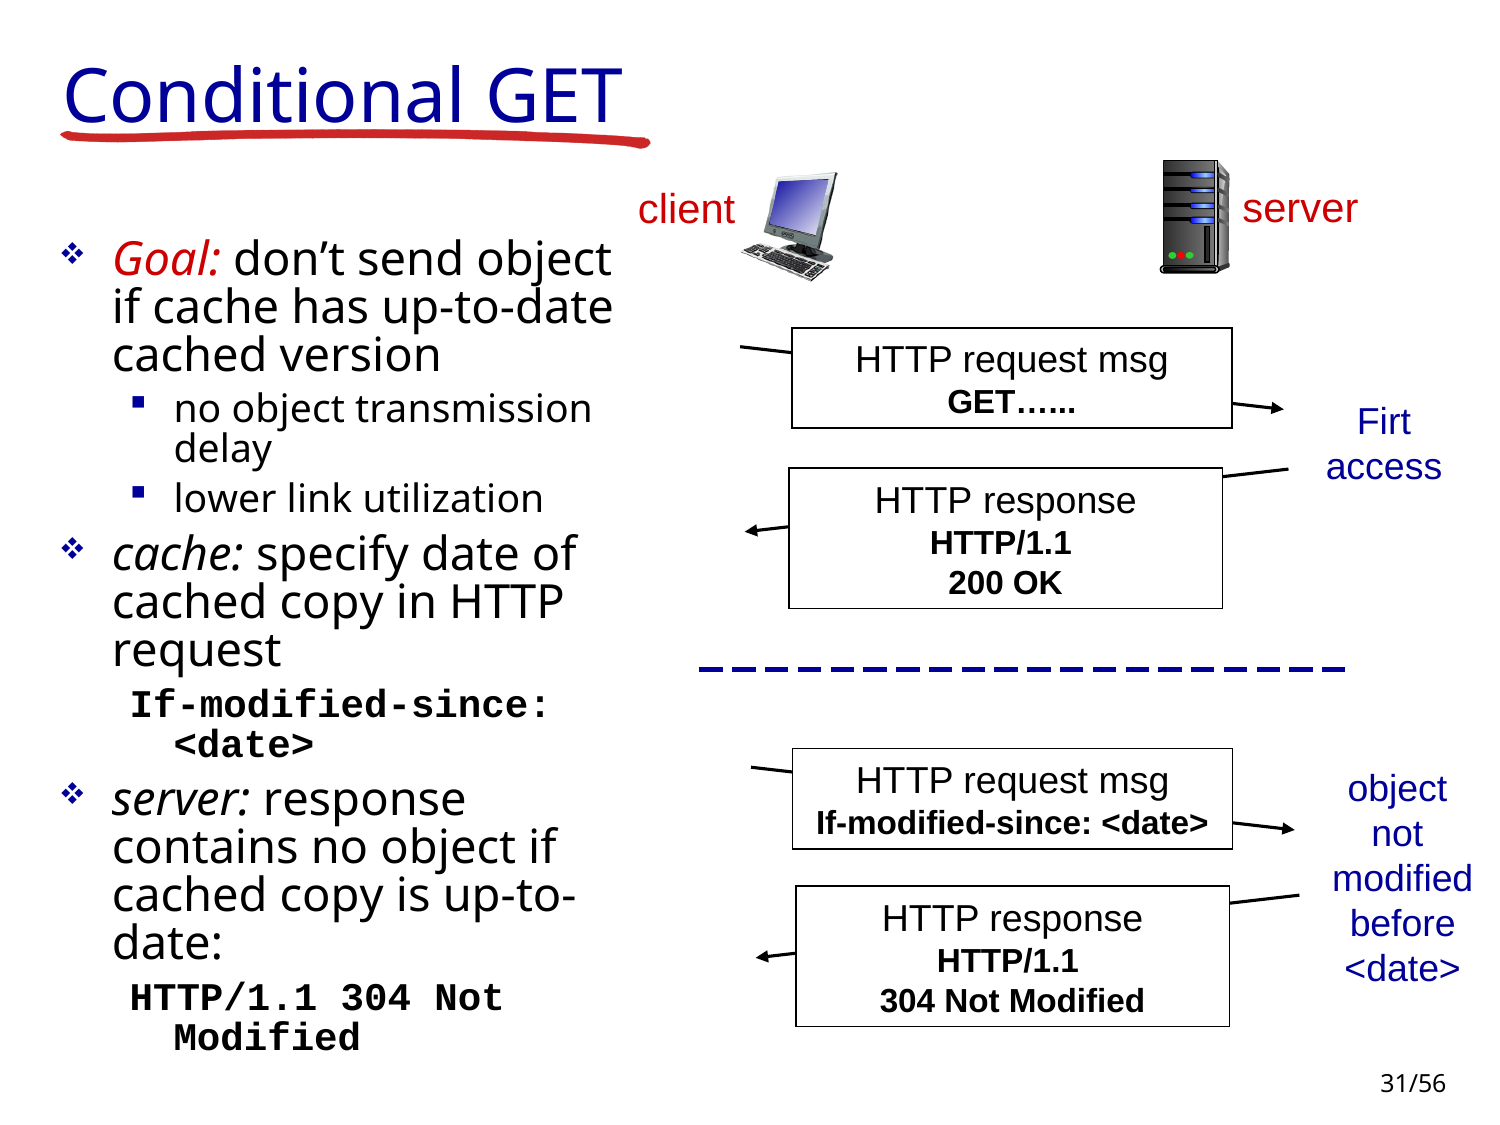

# Conditional GET
server
client
Goal: don’t send object if cache has up-to-date cached version
no object transmission delay
lower link utilization
cache: specify date of cached copy in HTTP request
If-modified-since: <date>
server: response contains no object if cached copy is up-to-date:
HTTP/1.1 304 Not Modified
HTTP request msg
GET…...
Firt
access
HTTP response
HTTP/1.1
200 OK
HTTP request msg
If-modified-since: <date>
object
not
modified
before
<date>
HTTP response
HTTP/1.1
304 Not Modified
31/56